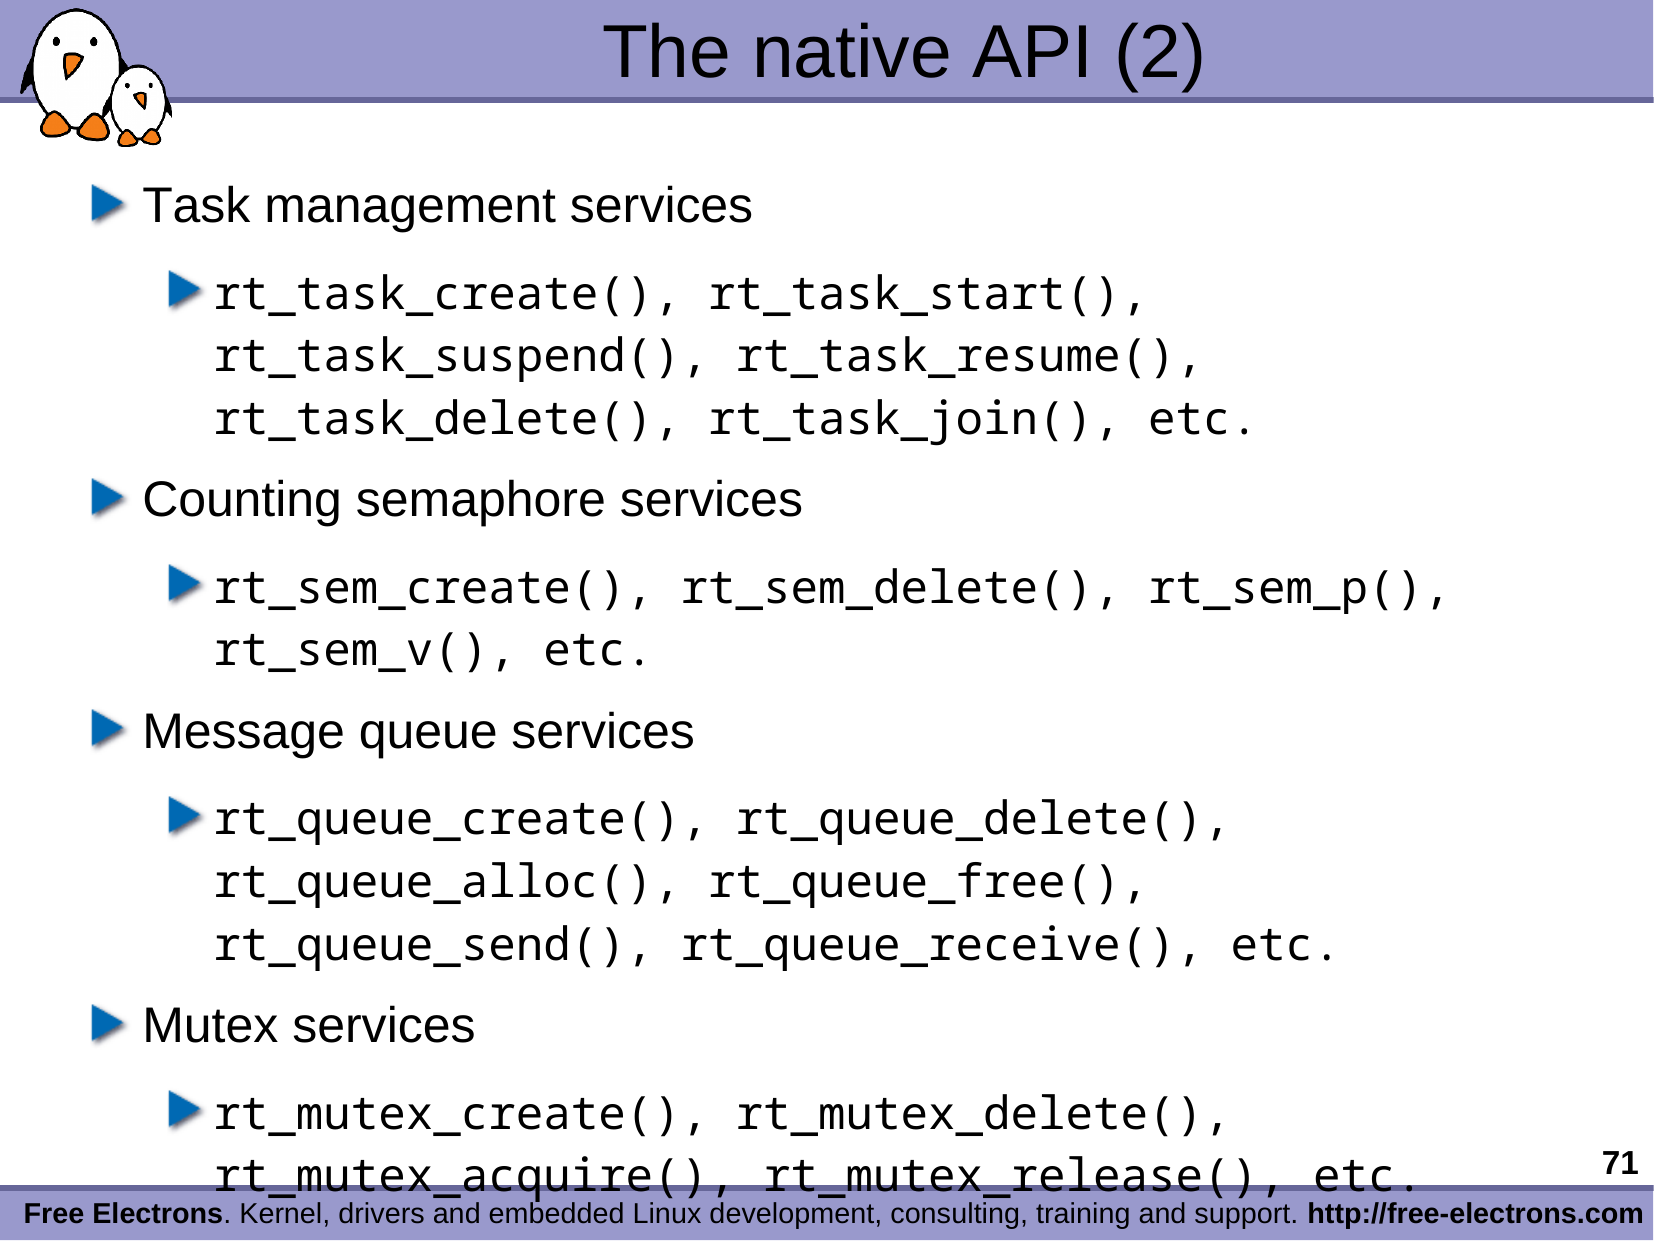

# The native API (2)
Task management services
rt_task_create(), rt_task_start(), rt_task_suspend(), rt_task_resume(), rt_task_delete(), rt_task_join(), etc.
Counting semaphore services
rt_sem_create(), rt_sem_delete(), rt_sem_p(), rt_sem_v(), etc.
Message queue services
rt_queue_create(), rt_queue_delete(), rt_queue_alloc(), rt_queue_free(), rt_queue_send(), rt_queue_receive(), etc.
Mutex services
rt_mutex_create(), rt_mutex_delete(), rt_mutex_acquire(), rt_mutex_release(), etc.